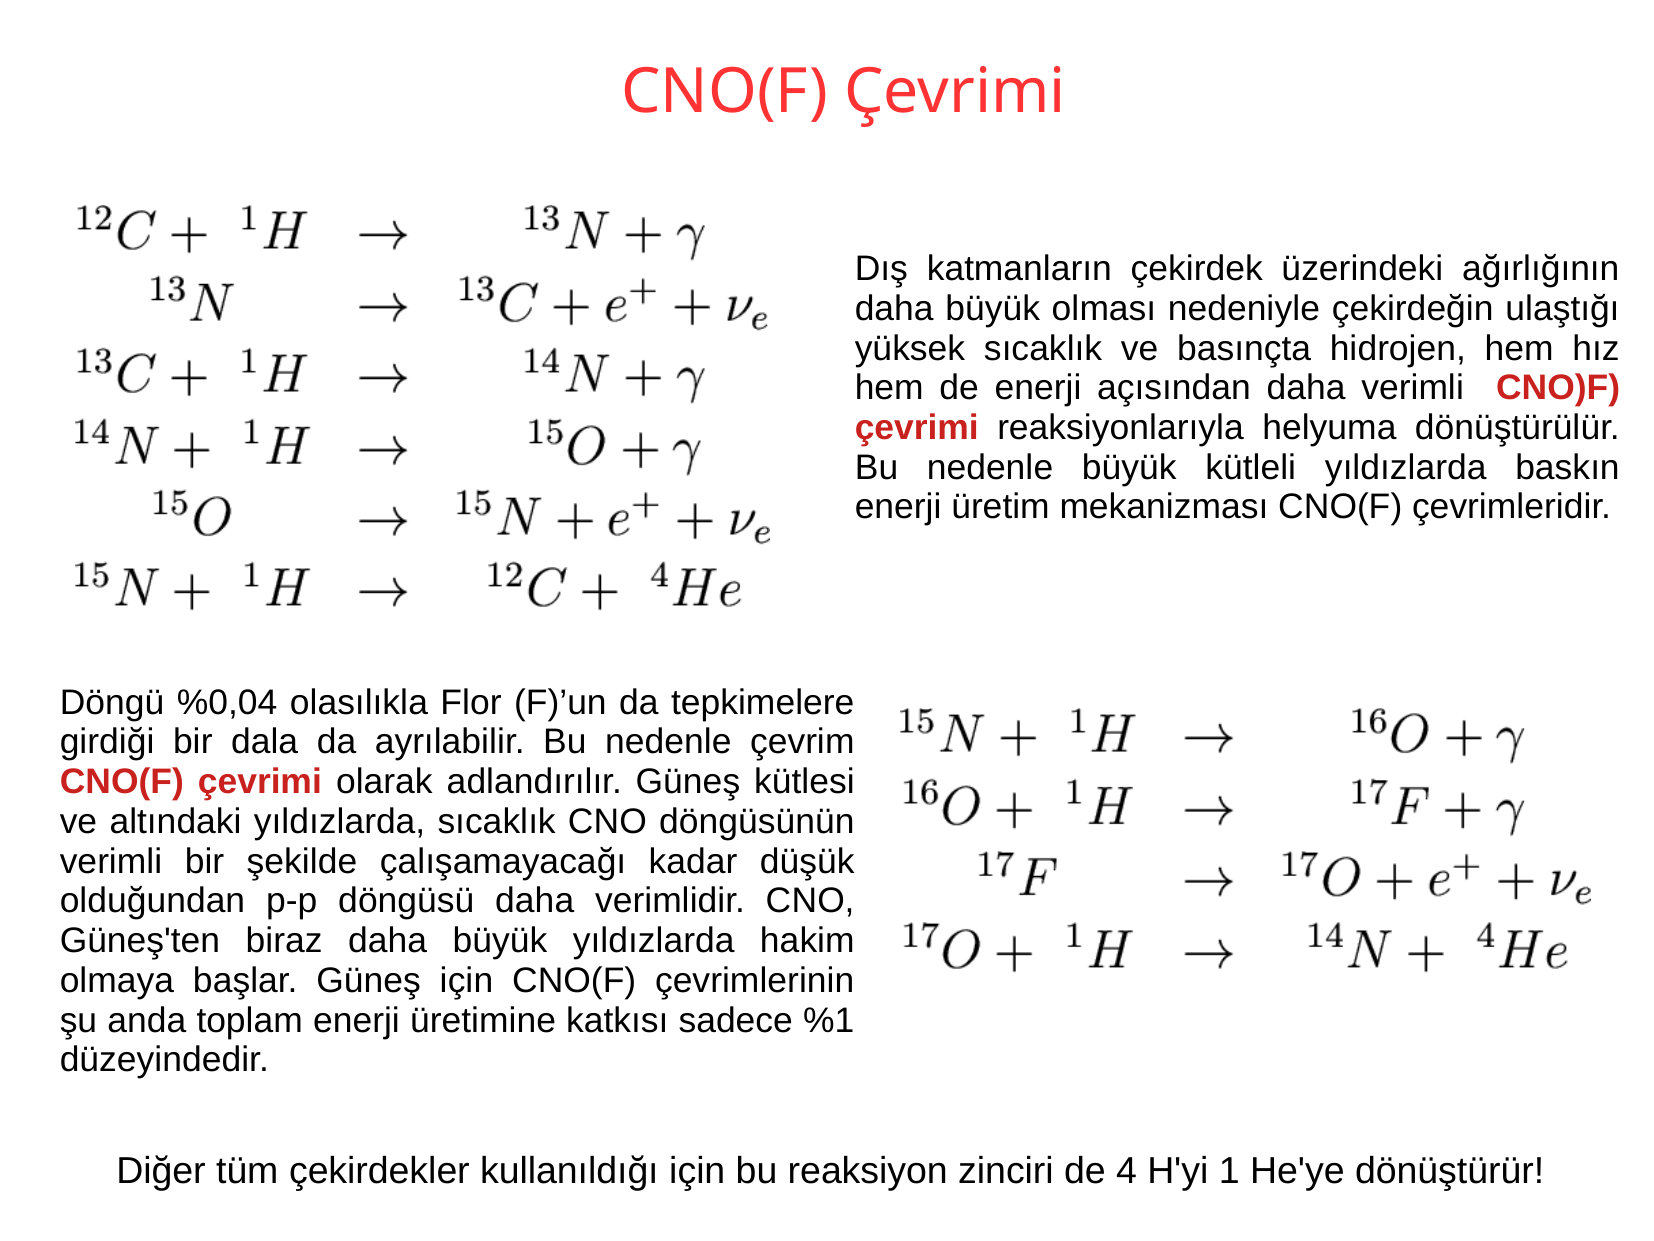

# CNO(F) Çevrimi
Dış katmanların çekirdek üzerindeki ağırlığının daha büyük olması nedeniyle çekirdeğin ulaştığı yüksek sıcaklık ve basınçta hidrojen, hem hız hem de enerji açısından daha verimli CNO)F) çevrimi reaksiyonlarıyla helyuma dönüştürülür. Bu nedenle büyük kütleli yıldızlarda baskın enerji üretim mekanizması CNO(F) çevrimleridir.
Döngü %0,04 olasılıkla Flor (F)’un da tepkimelere girdiği bir dala da ayrılabilir. Bu nedenle çevrim CNO(F) çevrimi olarak adlandırılır. Güneş kütlesi ve altındaki yıldızlarda, sıcaklık CNO döngüsünün verimli bir şekilde çalışamayacağı kadar düşük olduğundan p-p döngüsü daha verimlidir. CNO, Güneş'ten biraz daha büyük yıldızlarda hakim olmaya başlar. Güneş için CNO(F) çevrimlerinin şu anda toplam enerji üretimine katkısı sadece %1 düzeyindedir.
Diğer tüm çekirdekler kullanıldığı için bu reaksiyon zinciri de 4 H'yi 1 He'ye dönüştürür!